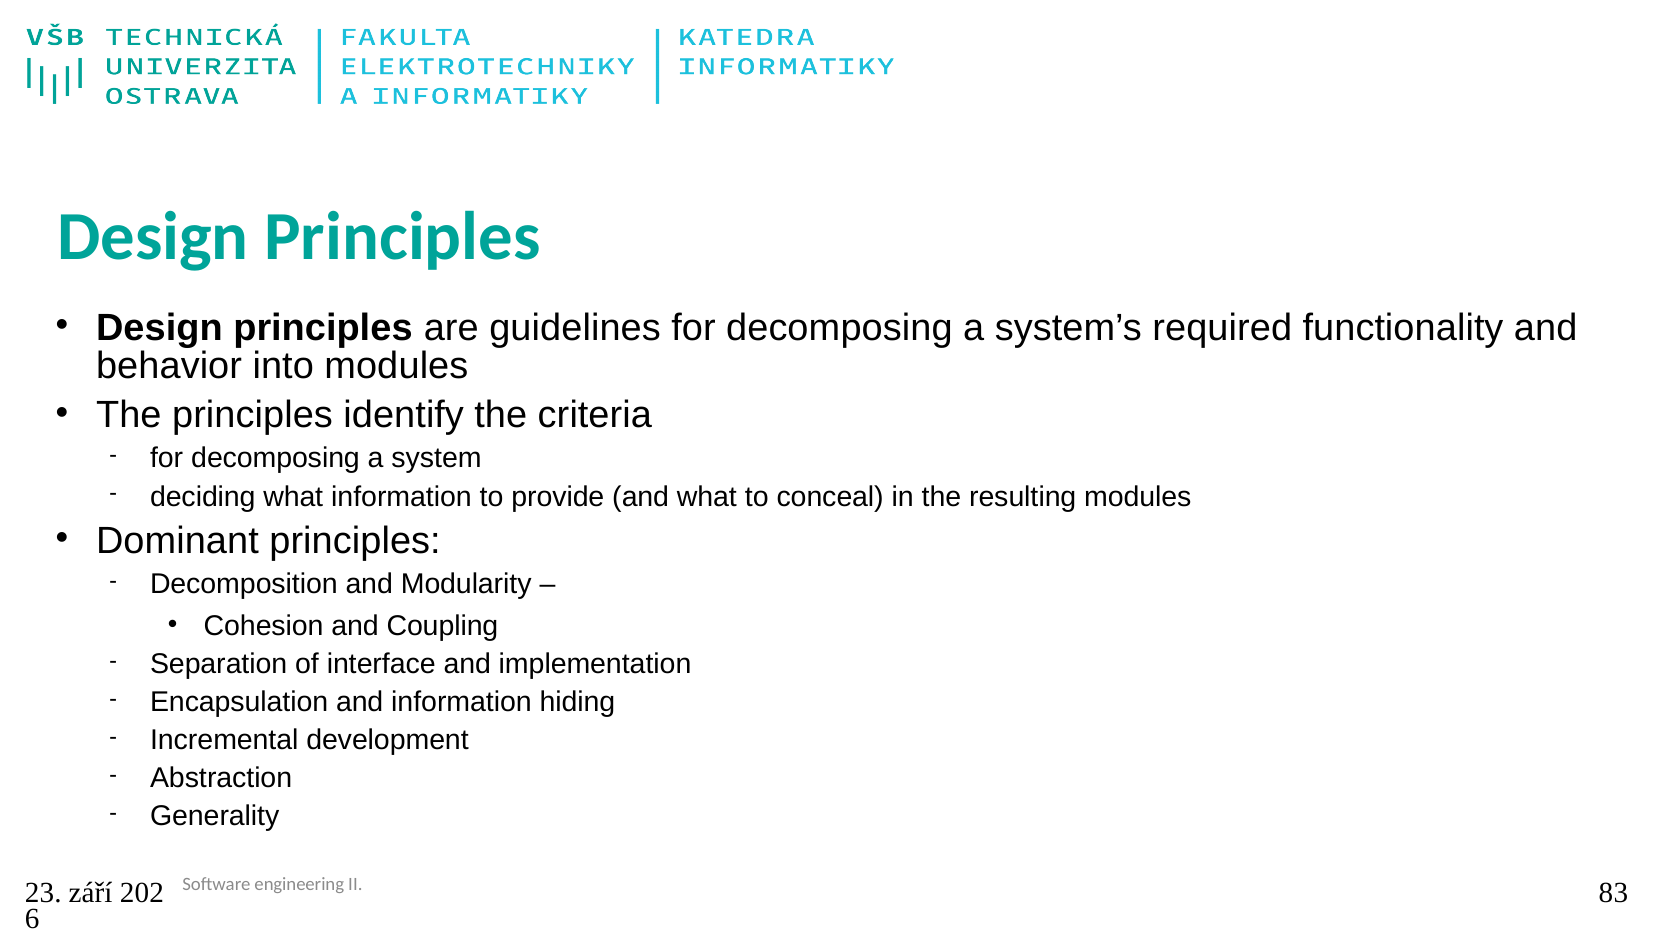

Design Principles
# Design principles are guidelines for decomposing a system’s required functionality and behavior into modules
The principles identify the criteria
for decomposing a system
deciding what information to provide (and what to conceal) in the resulting modules
Dominant principles:
Decomposition and Modularity –
Cohesion and Coupling
Separation of interface and implementation
Encapsulation and information hiding
Incremental development
Abstraction
Generality
Software engineering II.
83